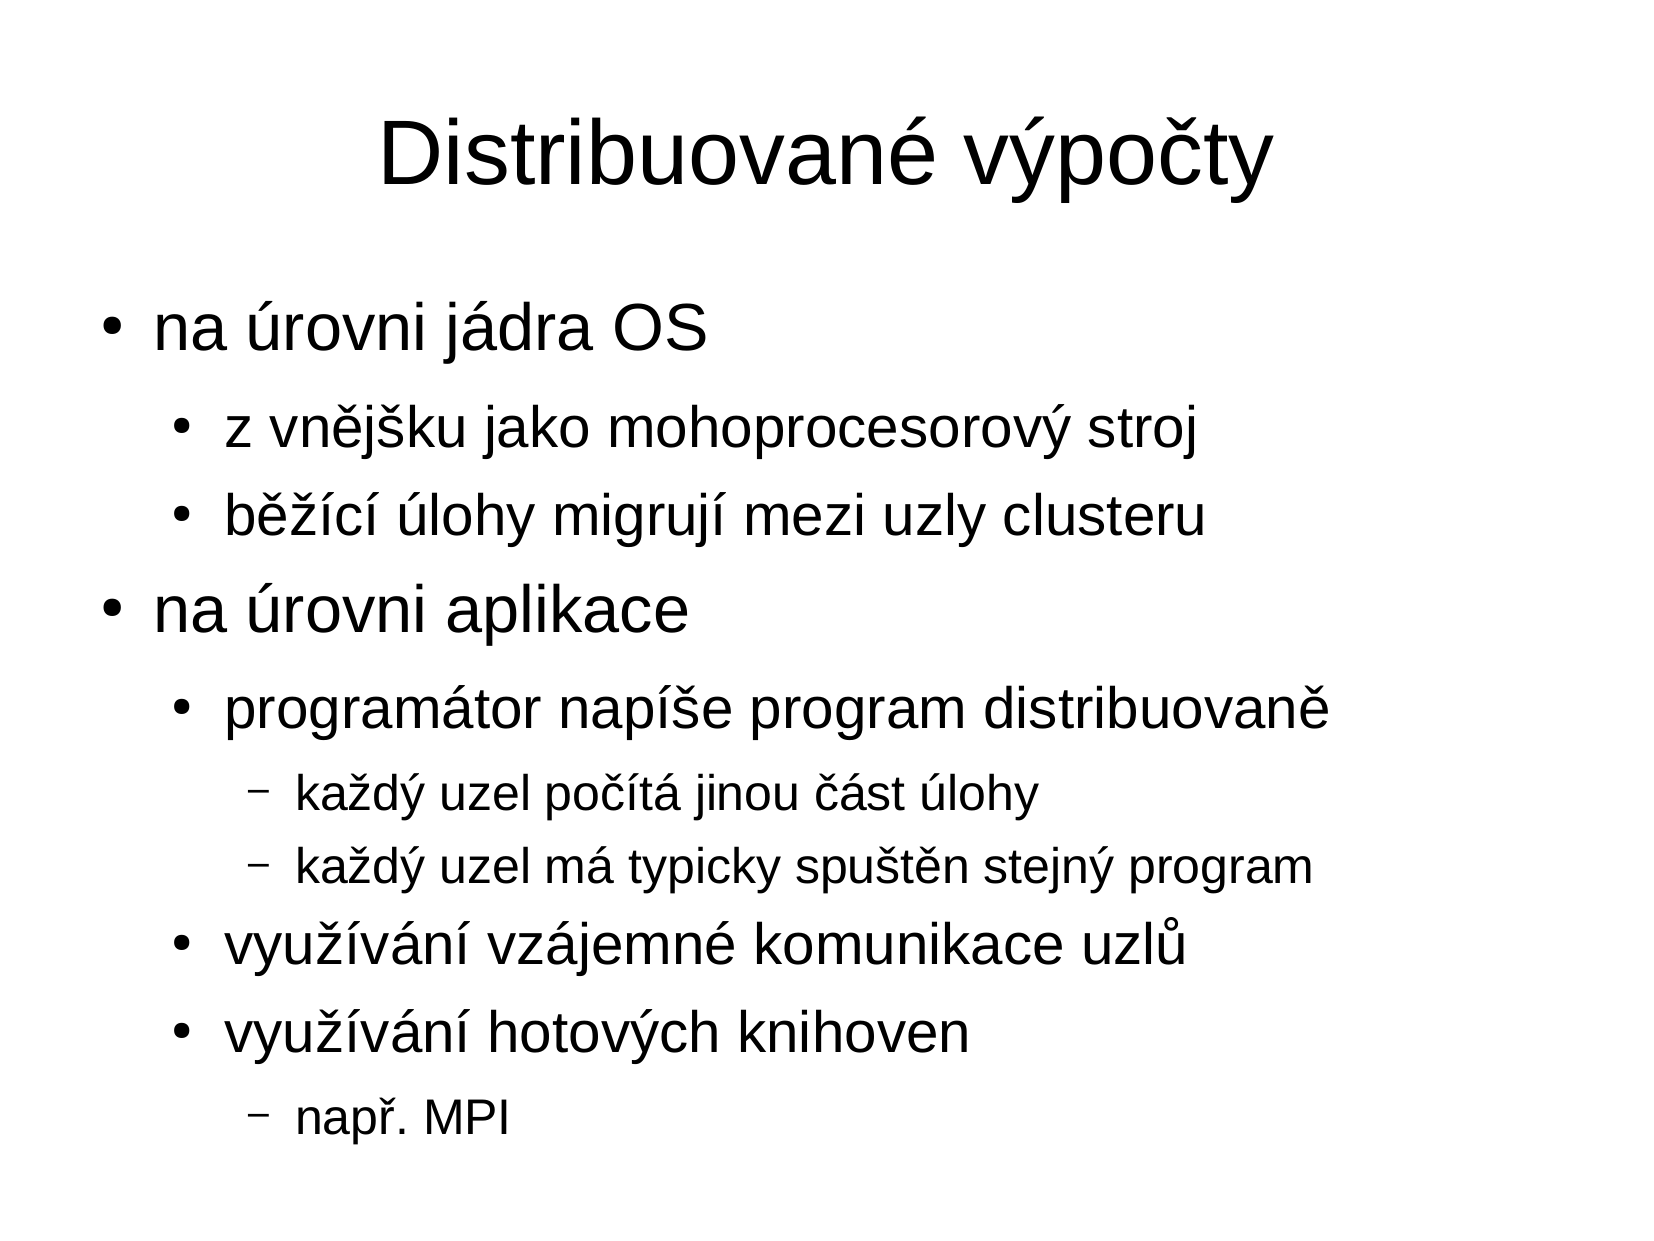

# Distribuované výpočty
na úrovni jádra OS
z vnějšku jako mohoprocesorový stroj
běžící úlohy migrují mezi uzly clusteru
na úrovni aplikace
programátor napíše program distribuovaně
každý uzel počítá jinou část úlohy
každý uzel má typicky spuštěn stejný program
využívání vzájemné komunikace uzlů
využívání hotových knihoven
např. MPI